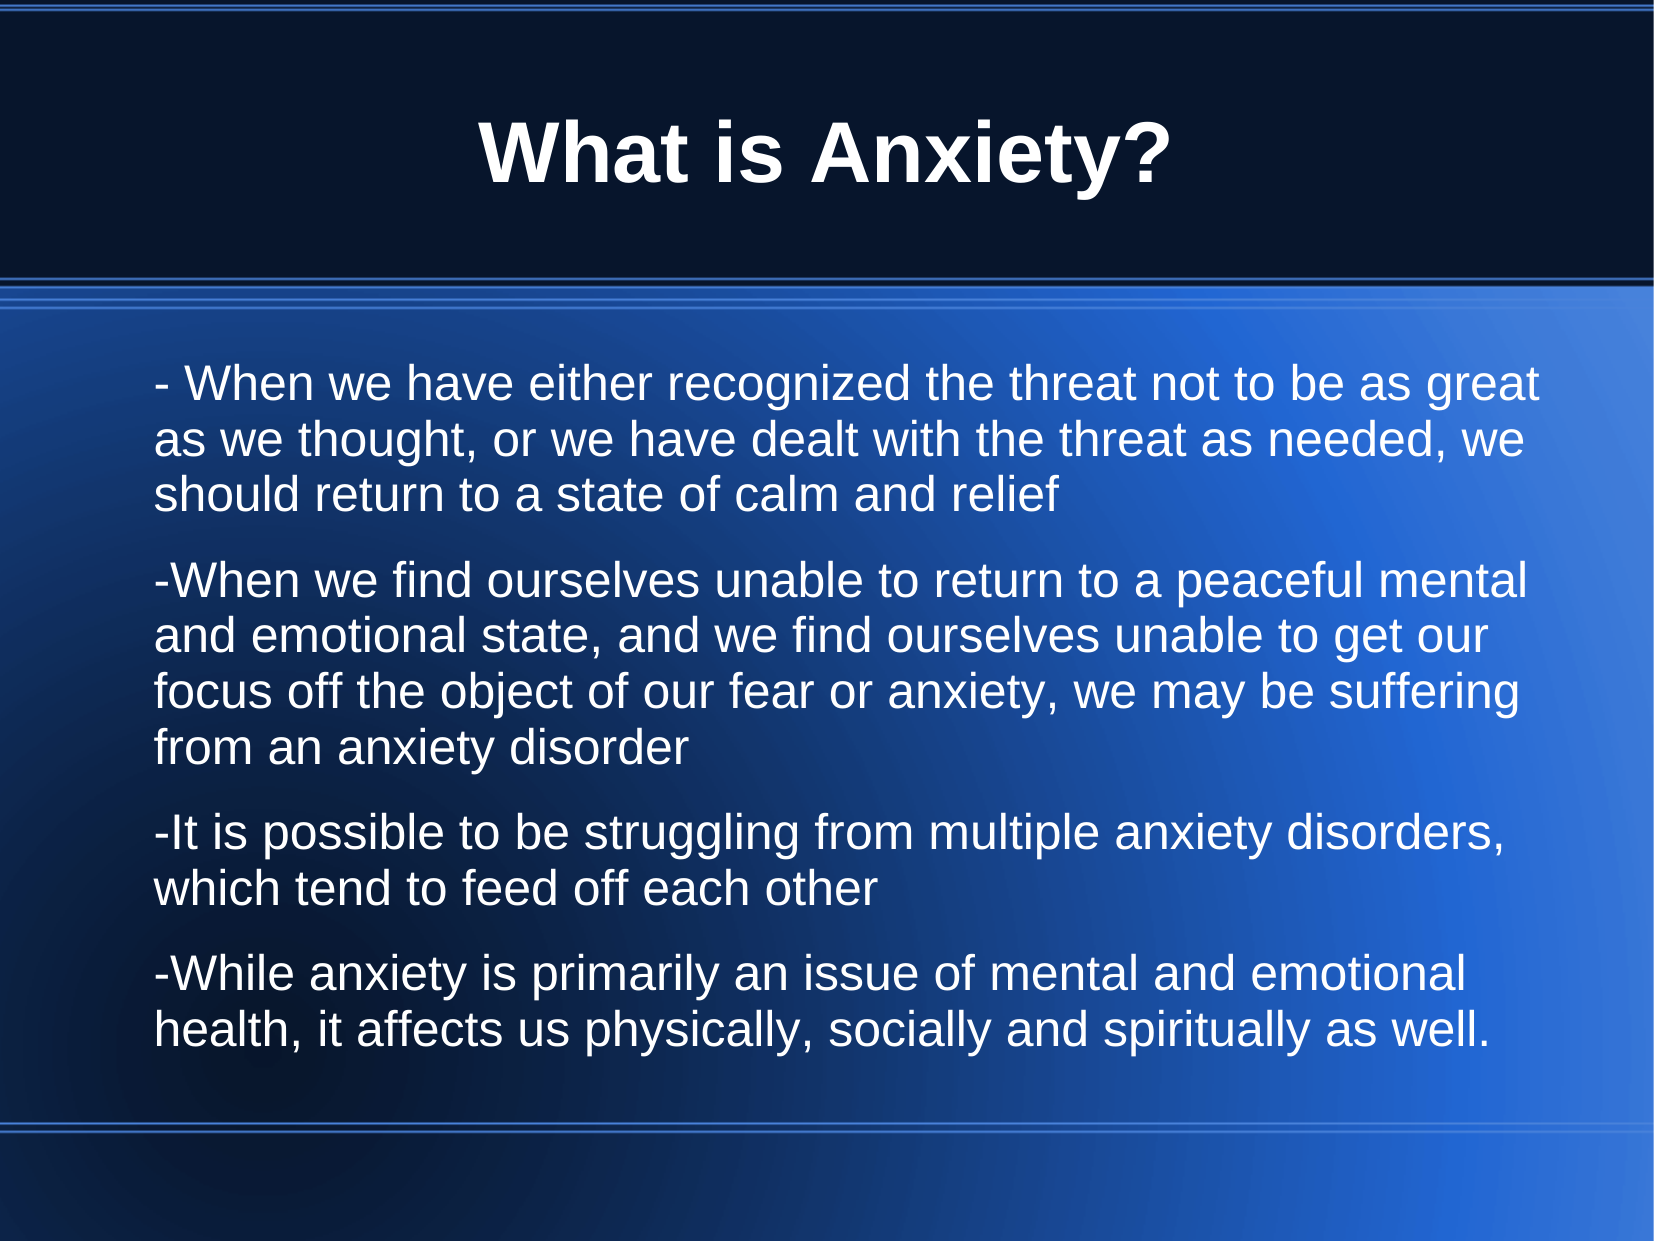

# What is Anxiety?
- When we have either recognized the threat not to be as great as we thought, or we have dealt with the threat as needed, we should return to a state of calm and relief
-When we find ourselves unable to return to a peaceful mental and emotional state, and we find ourselves unable to get our focus off the object of our fear or anxiety, we may be suffering from an anxiety disorder
-It is possible to be struggling from multiple anxiety disorders, which tend to feed off each other
-While anxiety is primarily an issue of mental and emotional health, it affects us physically, socially and spiritually as well.